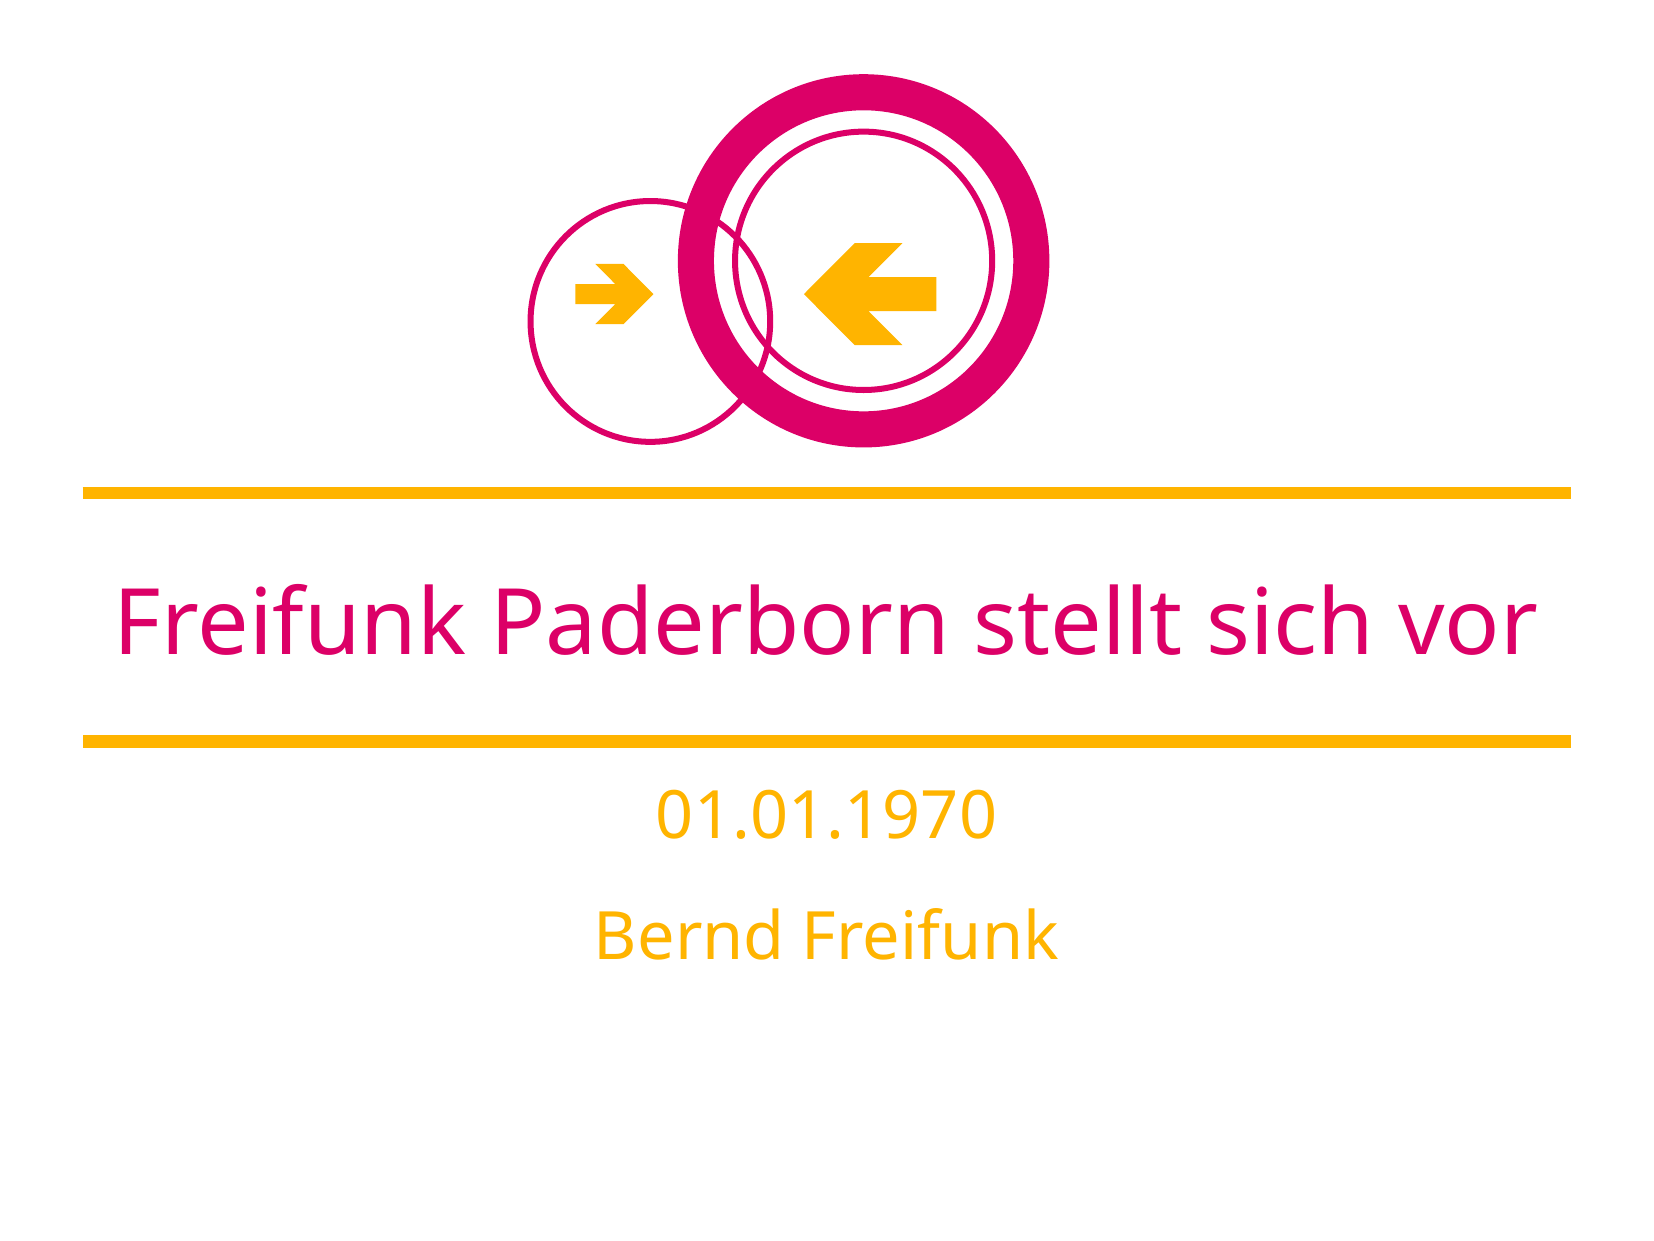

# Freifunk Paderborn stellt sich vor
01.01.1970
Bernd Freifunk
stellt sich vor
1